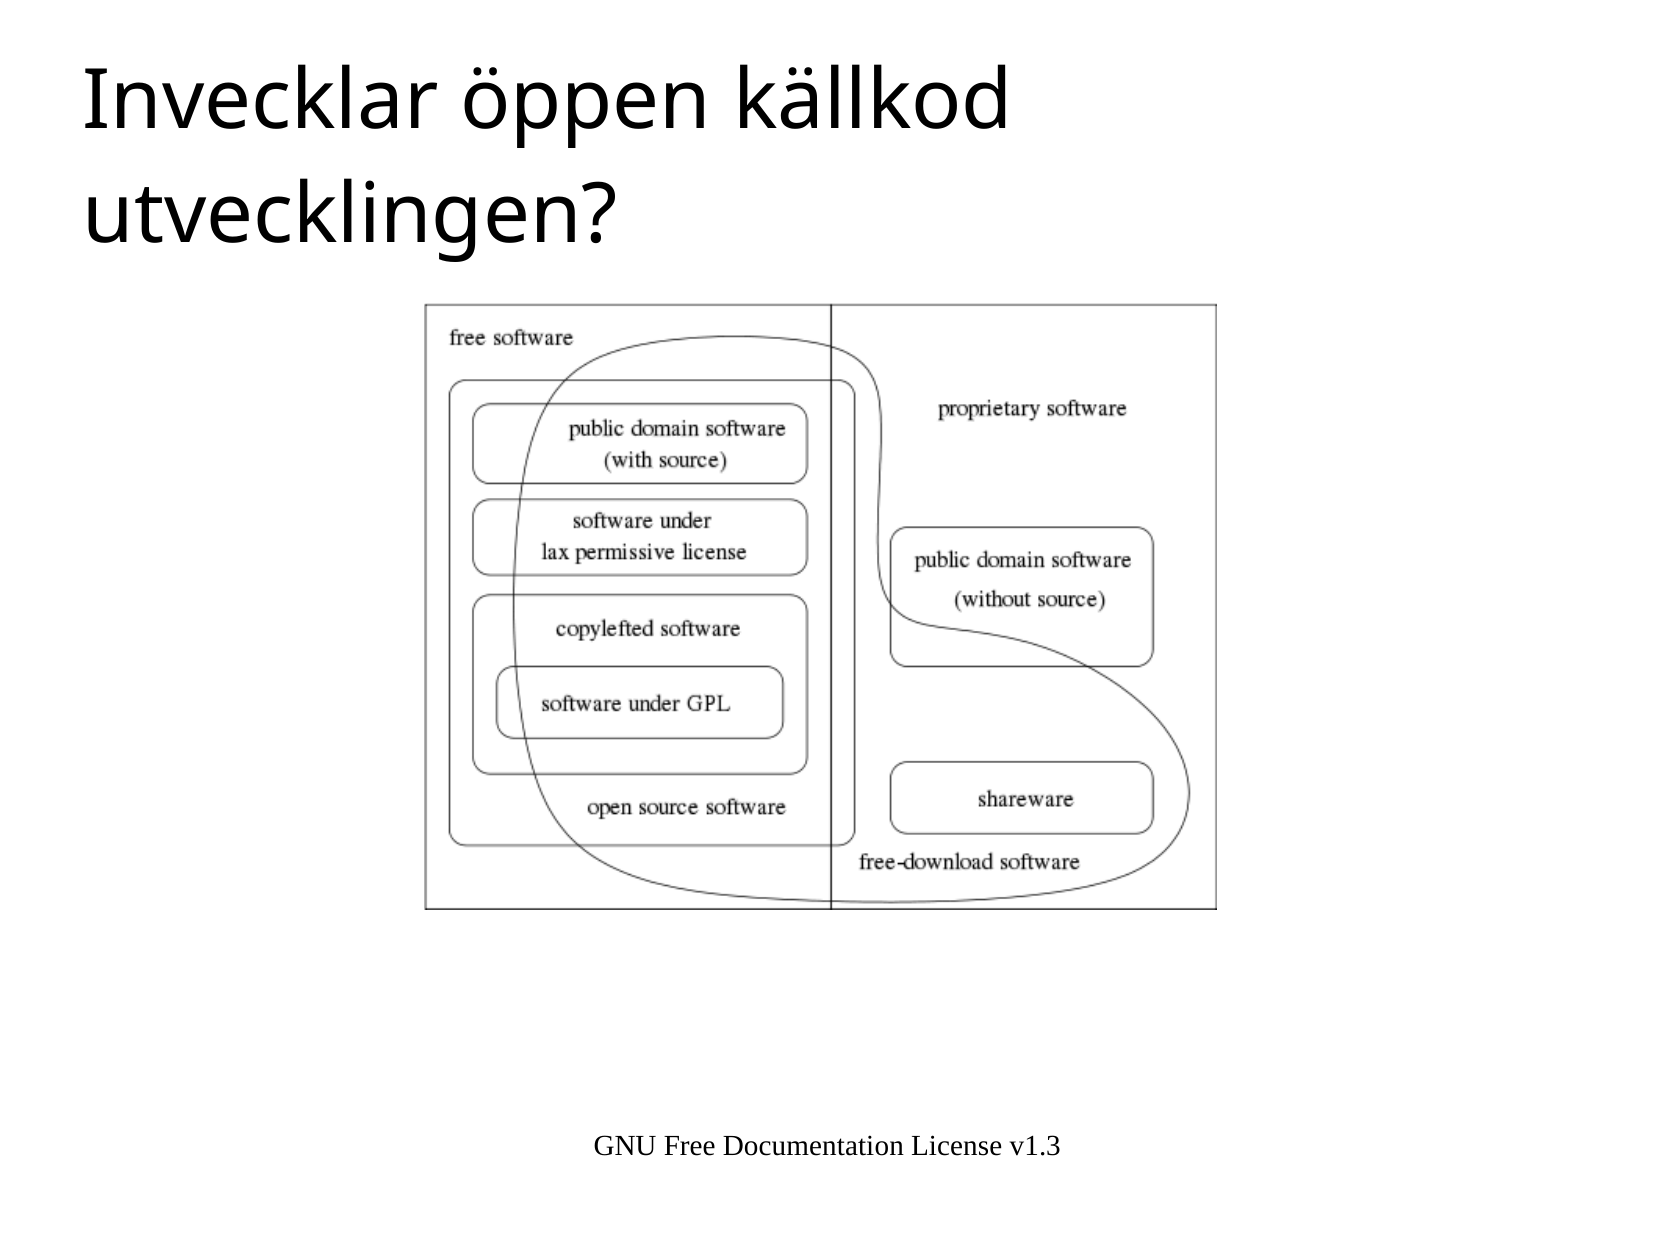

# Invecklar öppen källkod utvecklingen?
GNU Free Documentation License v1.3